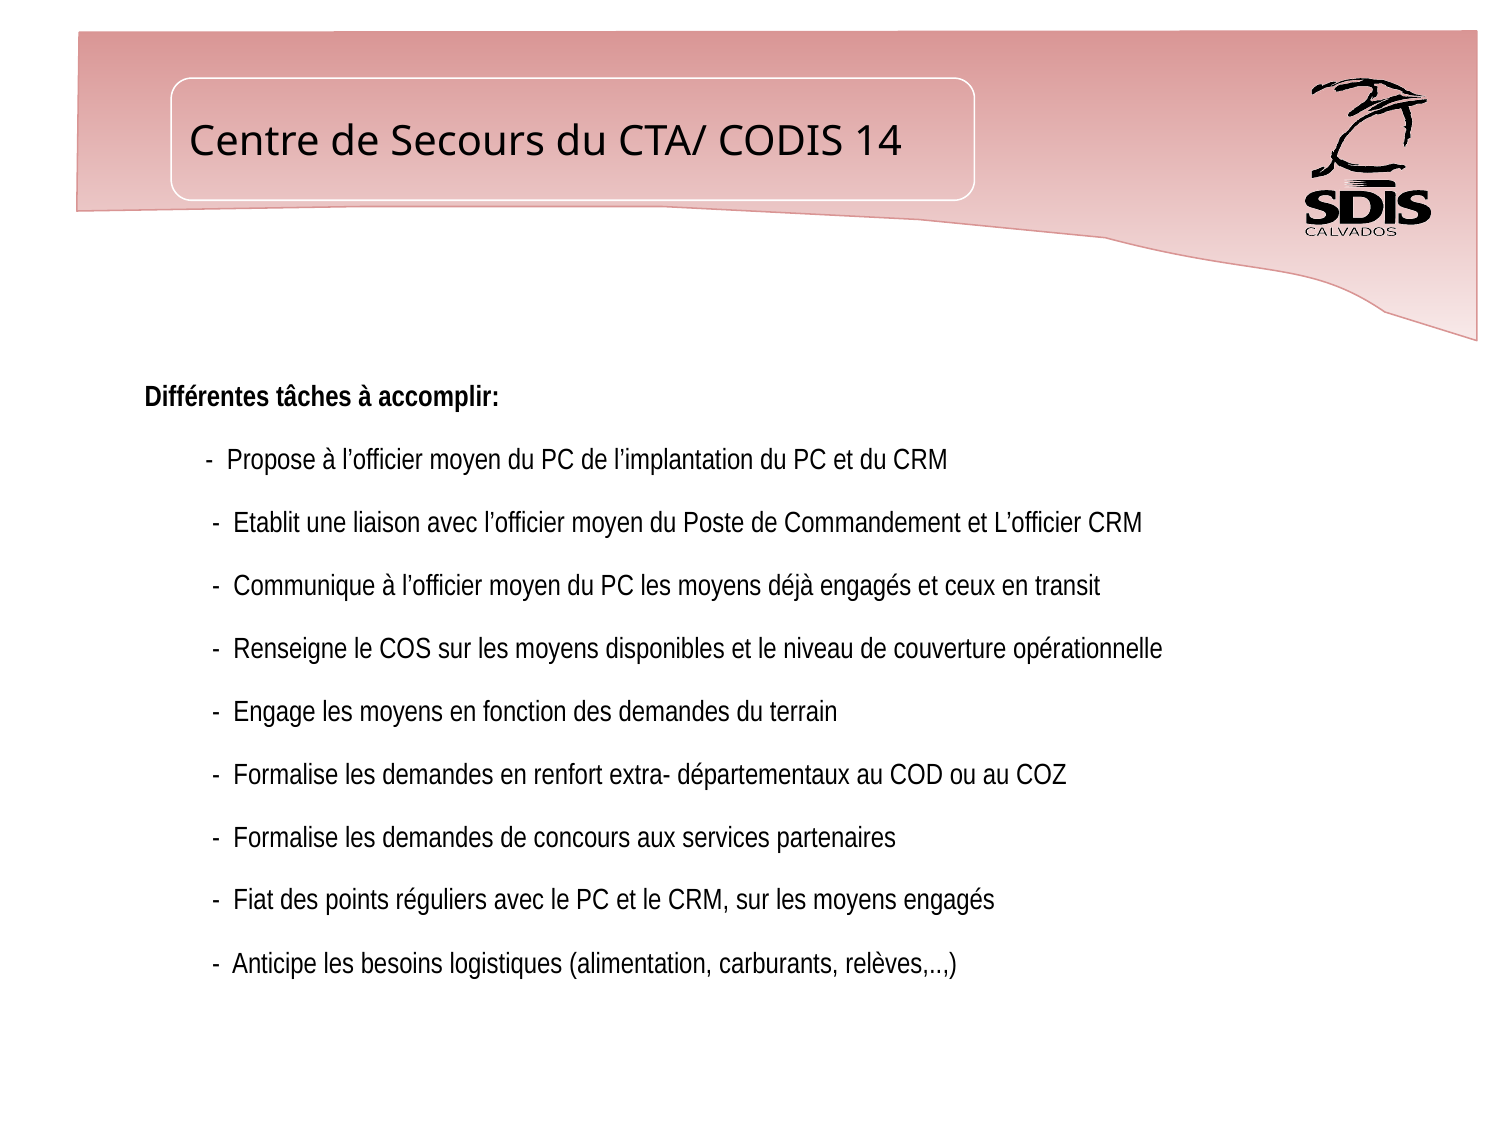

Centre de Secours du CTA/ CODIS 14
Différentes tâches à accomplir:
 - Propose à l’officier moyen du PC de l’implantation du PC et du CRM
 - Etablit une liaison avec l’officier moyen du Poste de Commandement et L’officier CRM
 - Communique à l’officier moyen du PC les moyens déjà engagés et ceux en transit
 - Renseigne le COS sur les moyens disponibles et le niveau de couverture opérationnelle
 - Engage les moyens en fonction des demandes du terrain
 - Formalise les demandes en renfort extra- départementaux au COD ou au COZ
 - Formalise les demandes de concours aux services partenaires
 - Fiat des points réguliers avec le PC et le CRM, sur les moyens engagés
 - Anticipe les besoins logistiques (alimentation, carburants, relèves,..,)